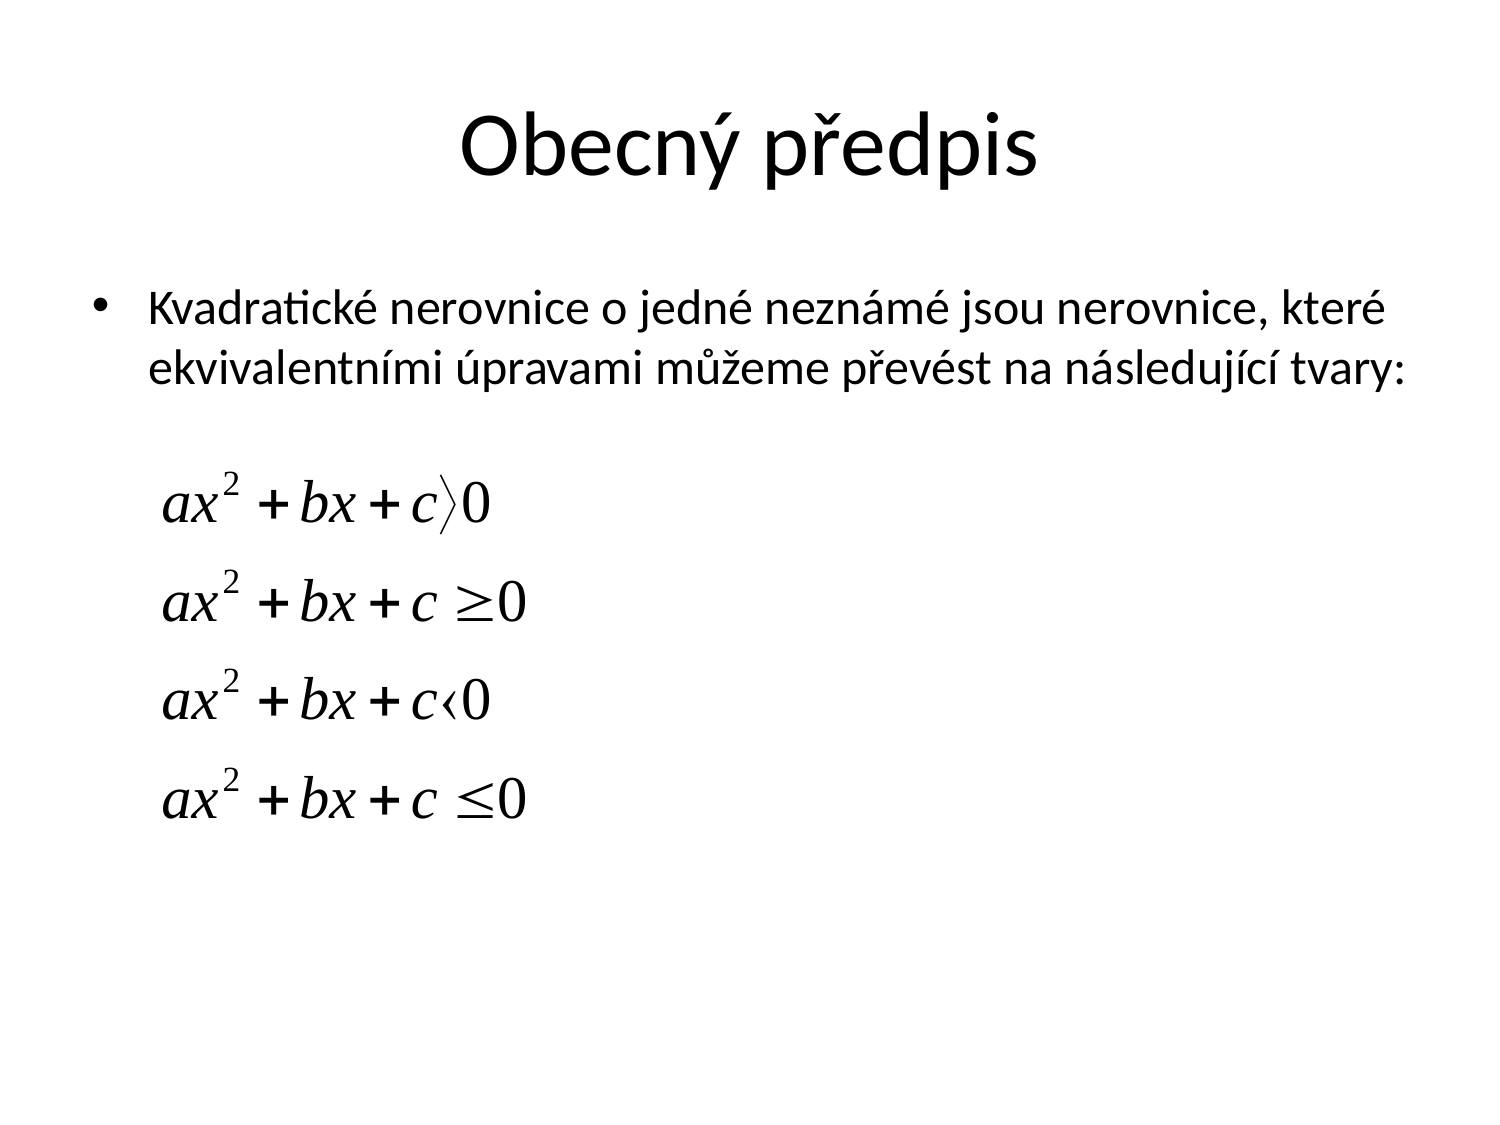

# Obecný předpis
Kvadratické nerovnice o jedné neznámé jsou nerovnice, které ekvivalentními úpravami můžeme převést na následující tvary: